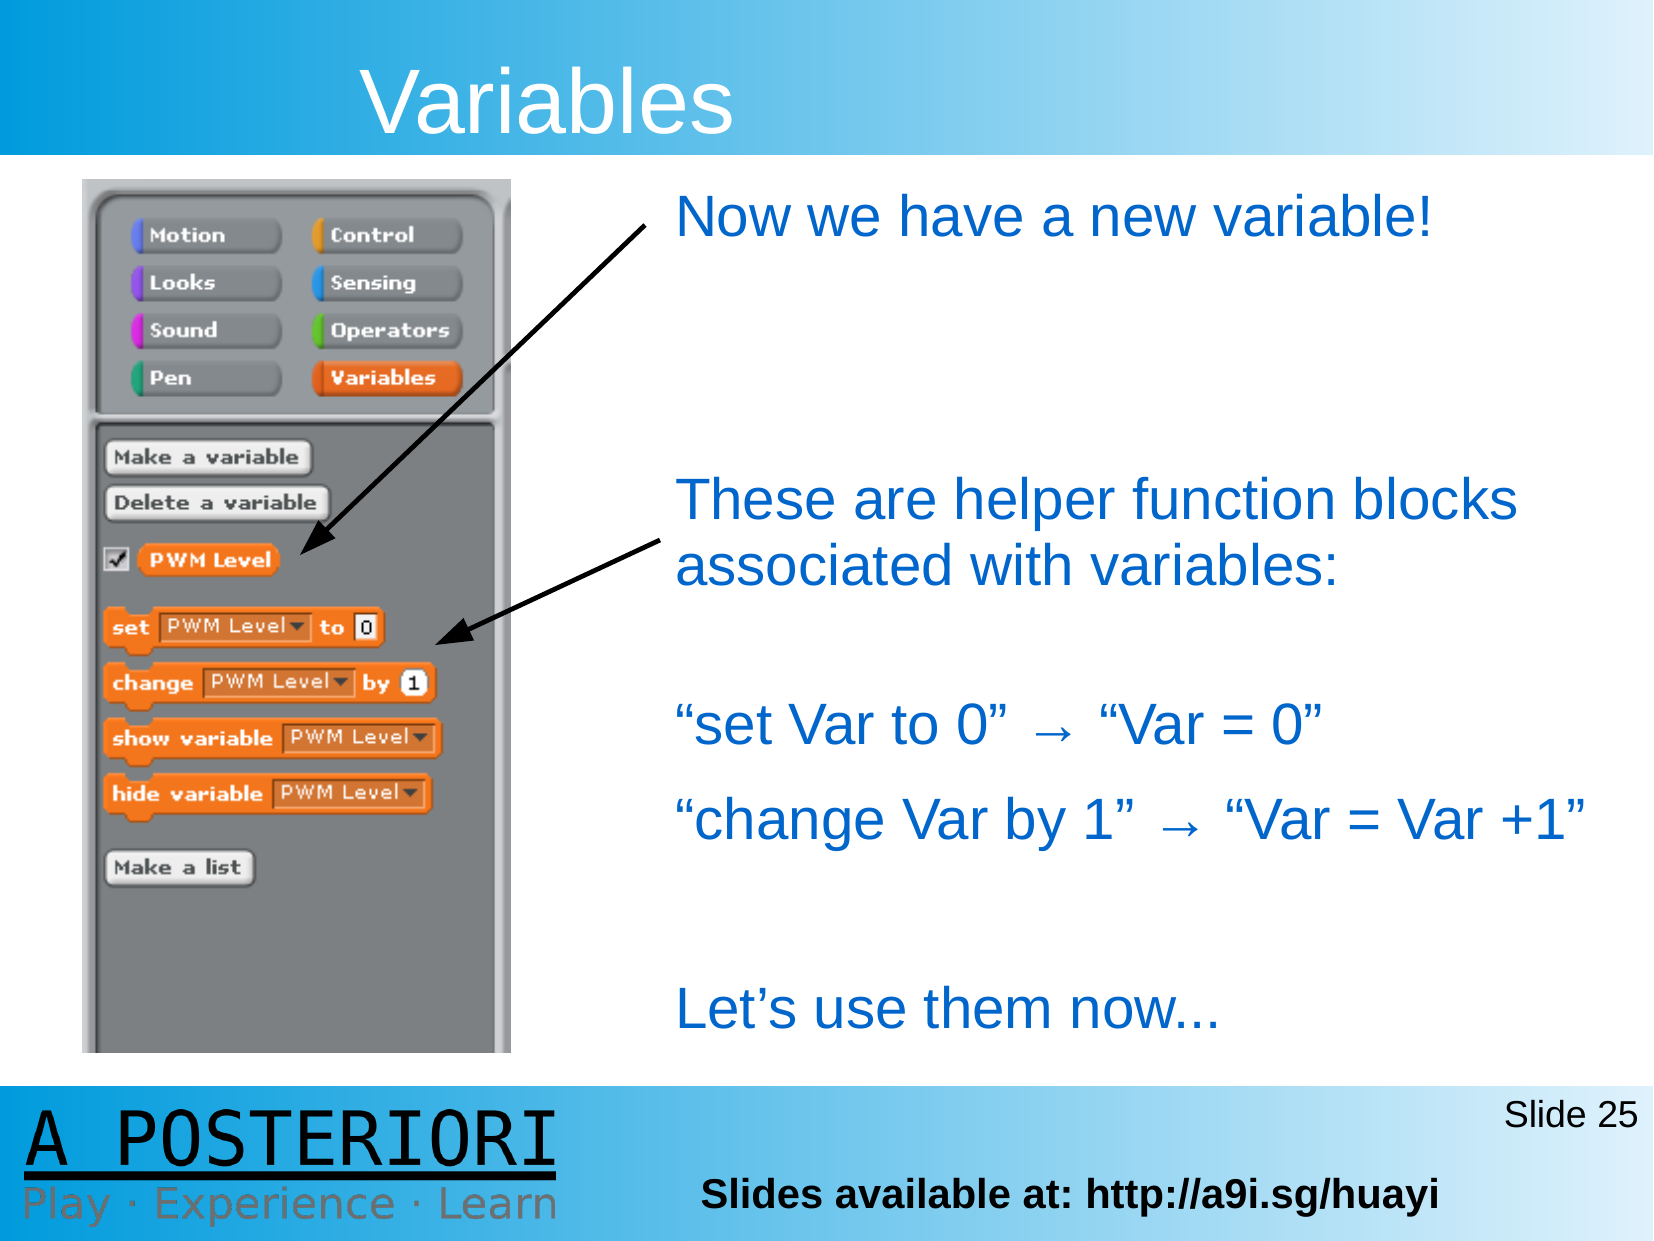

Variables
# Now we have a new variable!
These are helper function blocks associated with variables:
“set Var to 0” → “Var = 0”
“change Var by 1” → “Var = Var +1”
Let’s use them now...